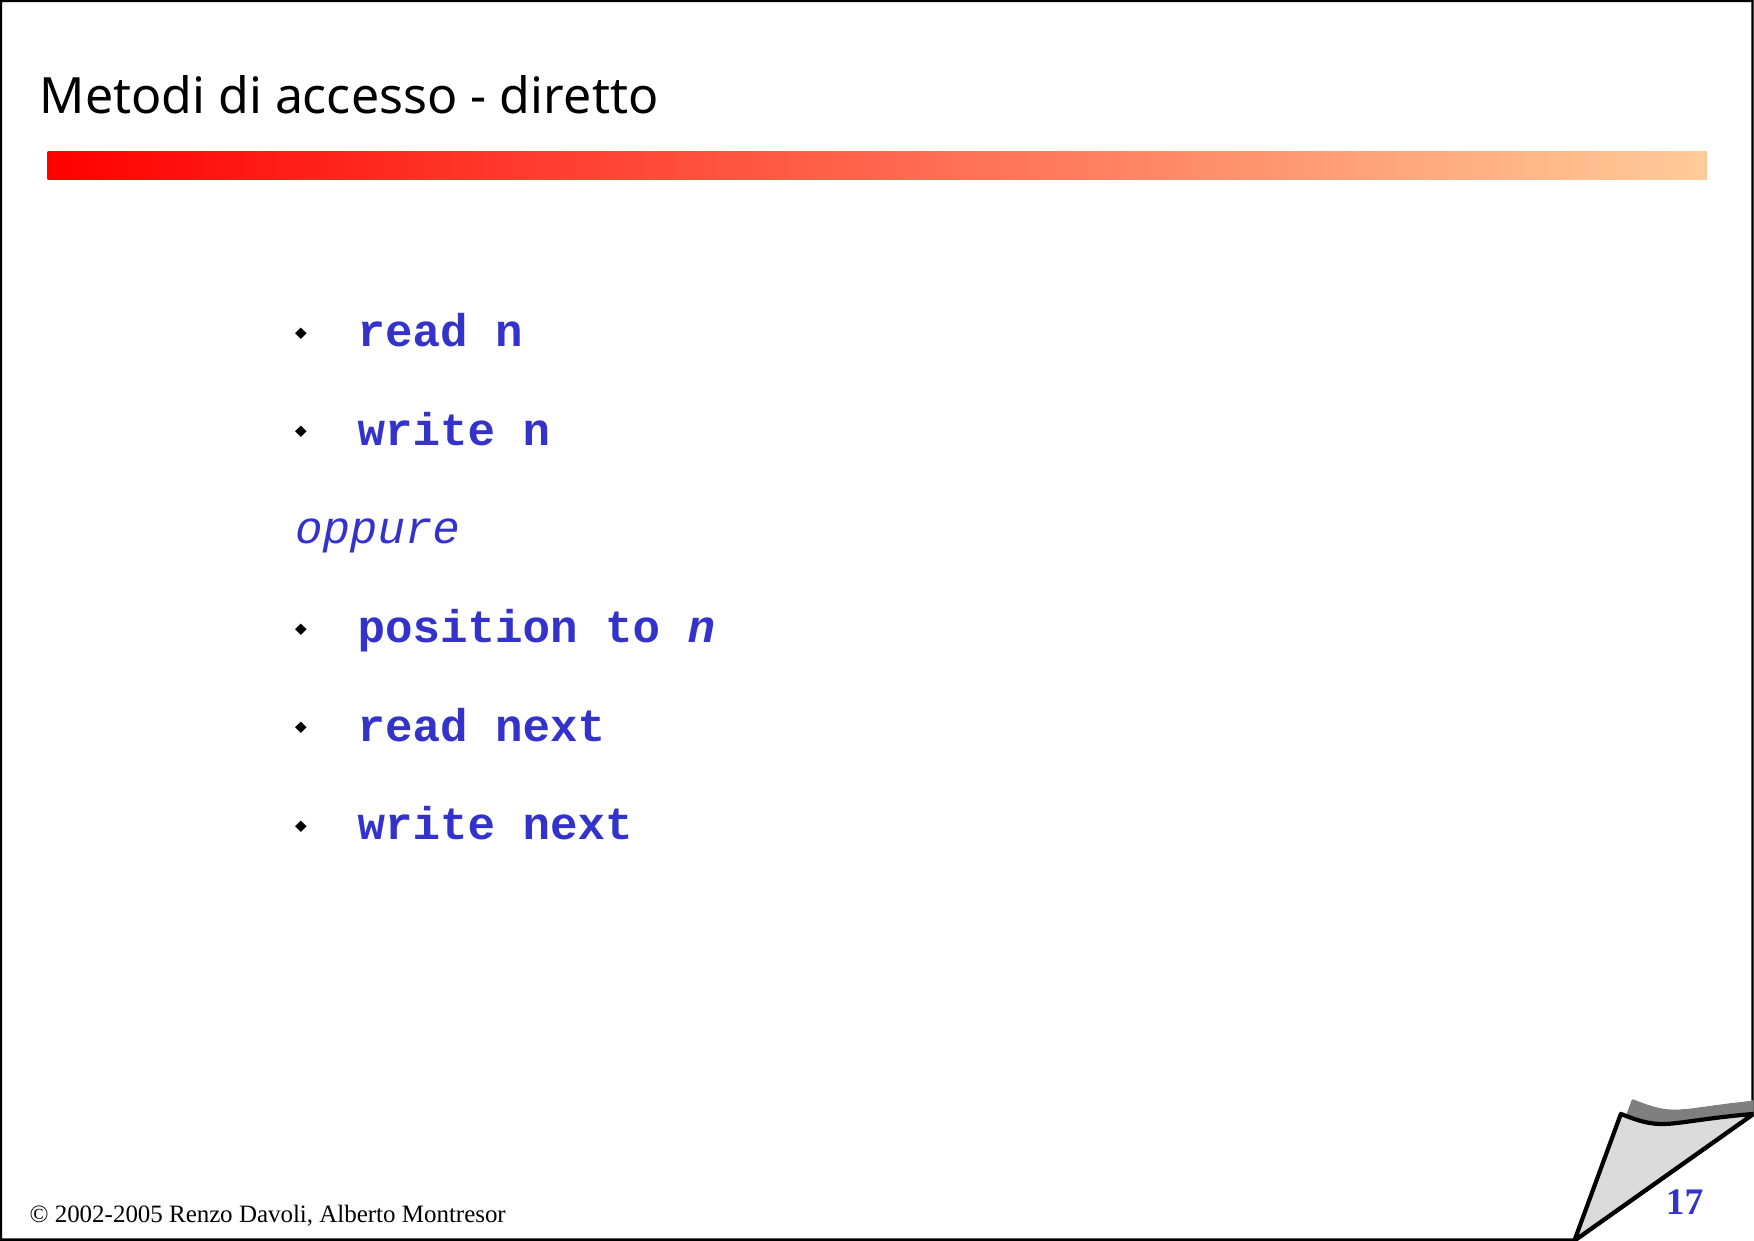

# Metodi di accesso - diretto
read n
write n
oppure
position to n
read next
write next